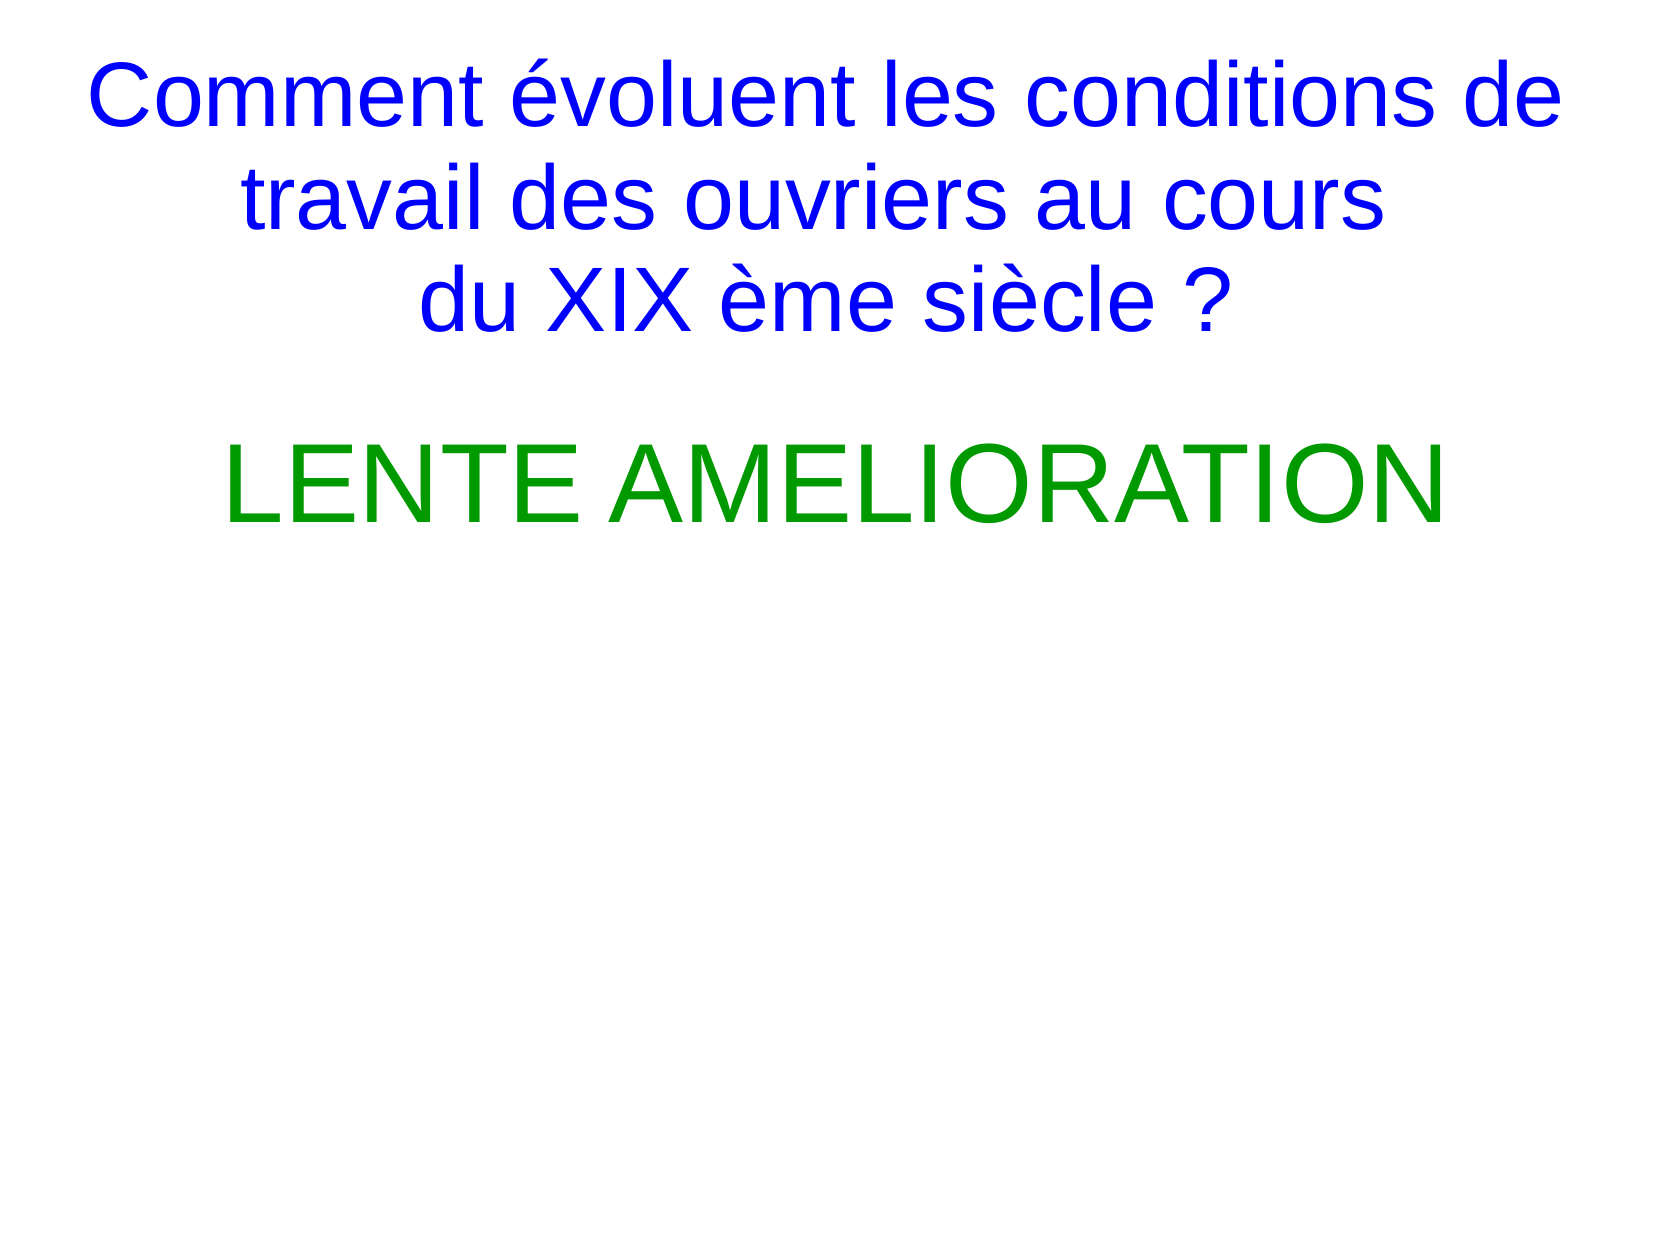

# Comment évoluent les conditions de travail des ouvriers au cours du XIX ème siècle ?
LENTE AMELIORATION